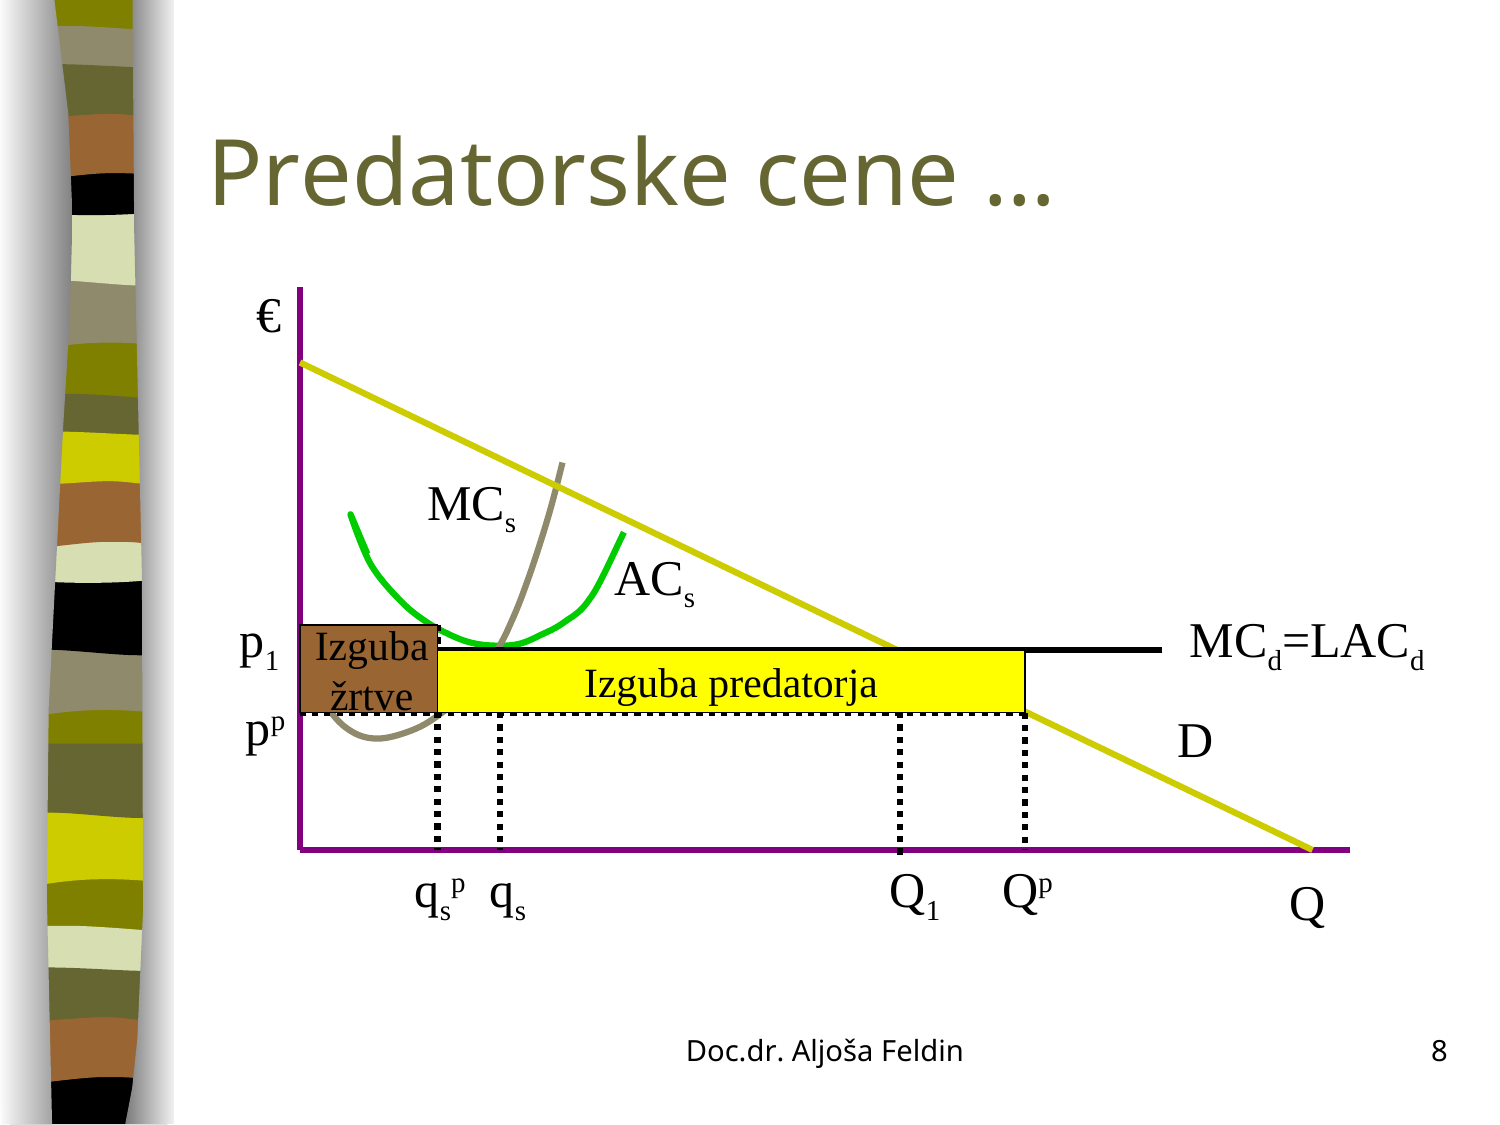

# Predatorske cene …
€
MCs
ACs
p1
MCd=LACd
Izguba
žrtve
Izguba predatorja
pp
D
qsp
qs
Q1
Qp
Q
Doc.dr. Aljoša Feldin